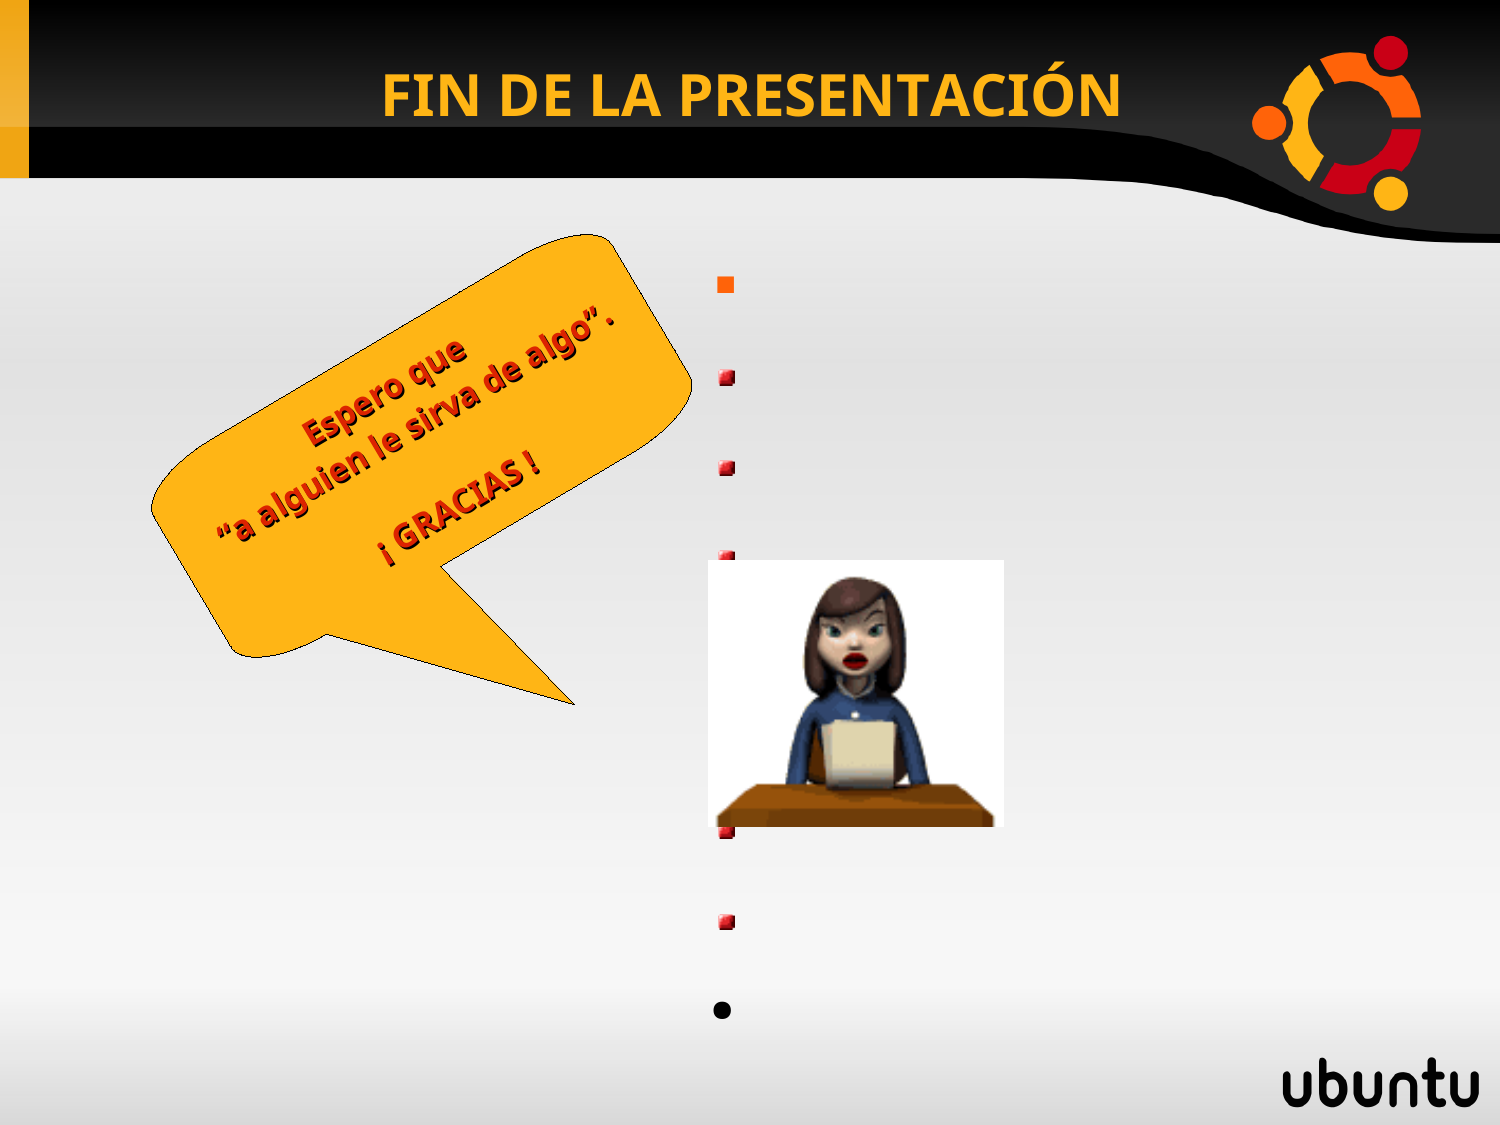

# FIN DE LA PRESENTACIÓN
Espero que
 “a alguien le sirva de algo”.
¡ GRACIAS !